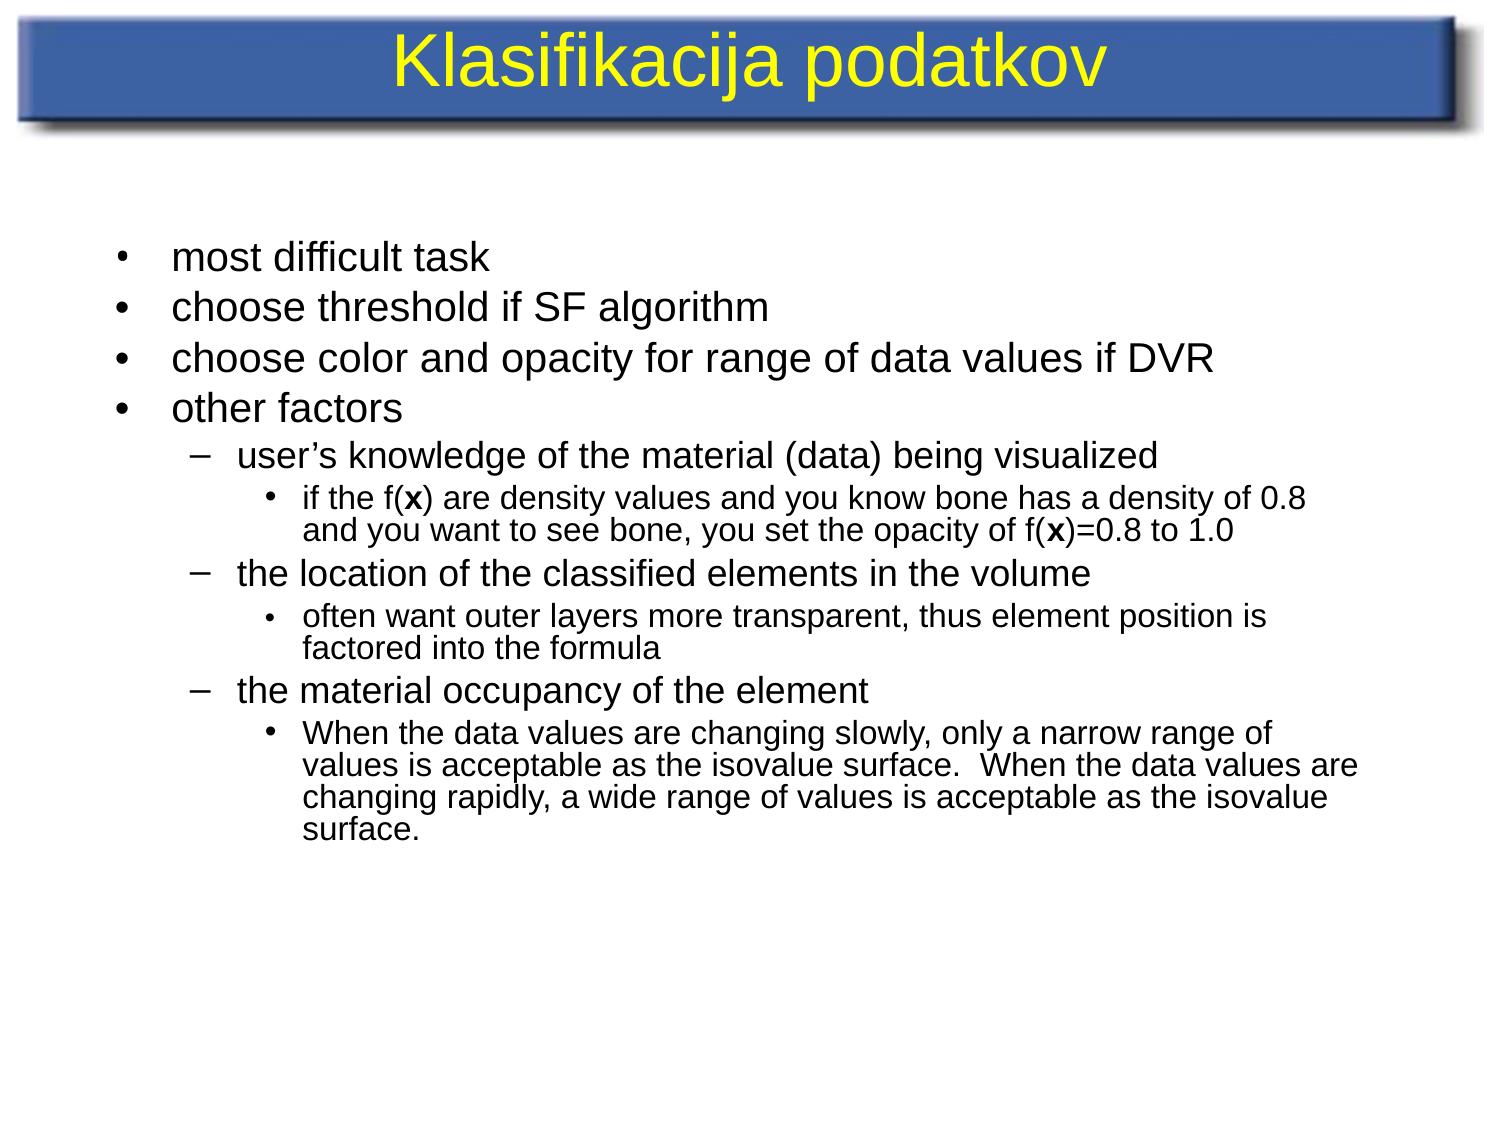

# Klasifikacija podatkov
•	most difficult task
•	choose threshold if SF algorithm
•	choose color and opacity for range of data values if DVR
•	other factors
user’s knowledge of the material (data) being visualized
if the f(x) are density values and you know bone has a density of 0.8 and you want to see bone, you set the opacity of f(x)=0.8 to 1.0
the location of the classified elements in the volume
•	often want outer layers more transparent, thus element position is factored into the formula
the material occupancy of the element
When the data values are changing slowly, only a narrow range of values is acceptable as the isovalue surface. When the data values are changing rapidly, a wide range of values is acceptable as the isovalue surface.